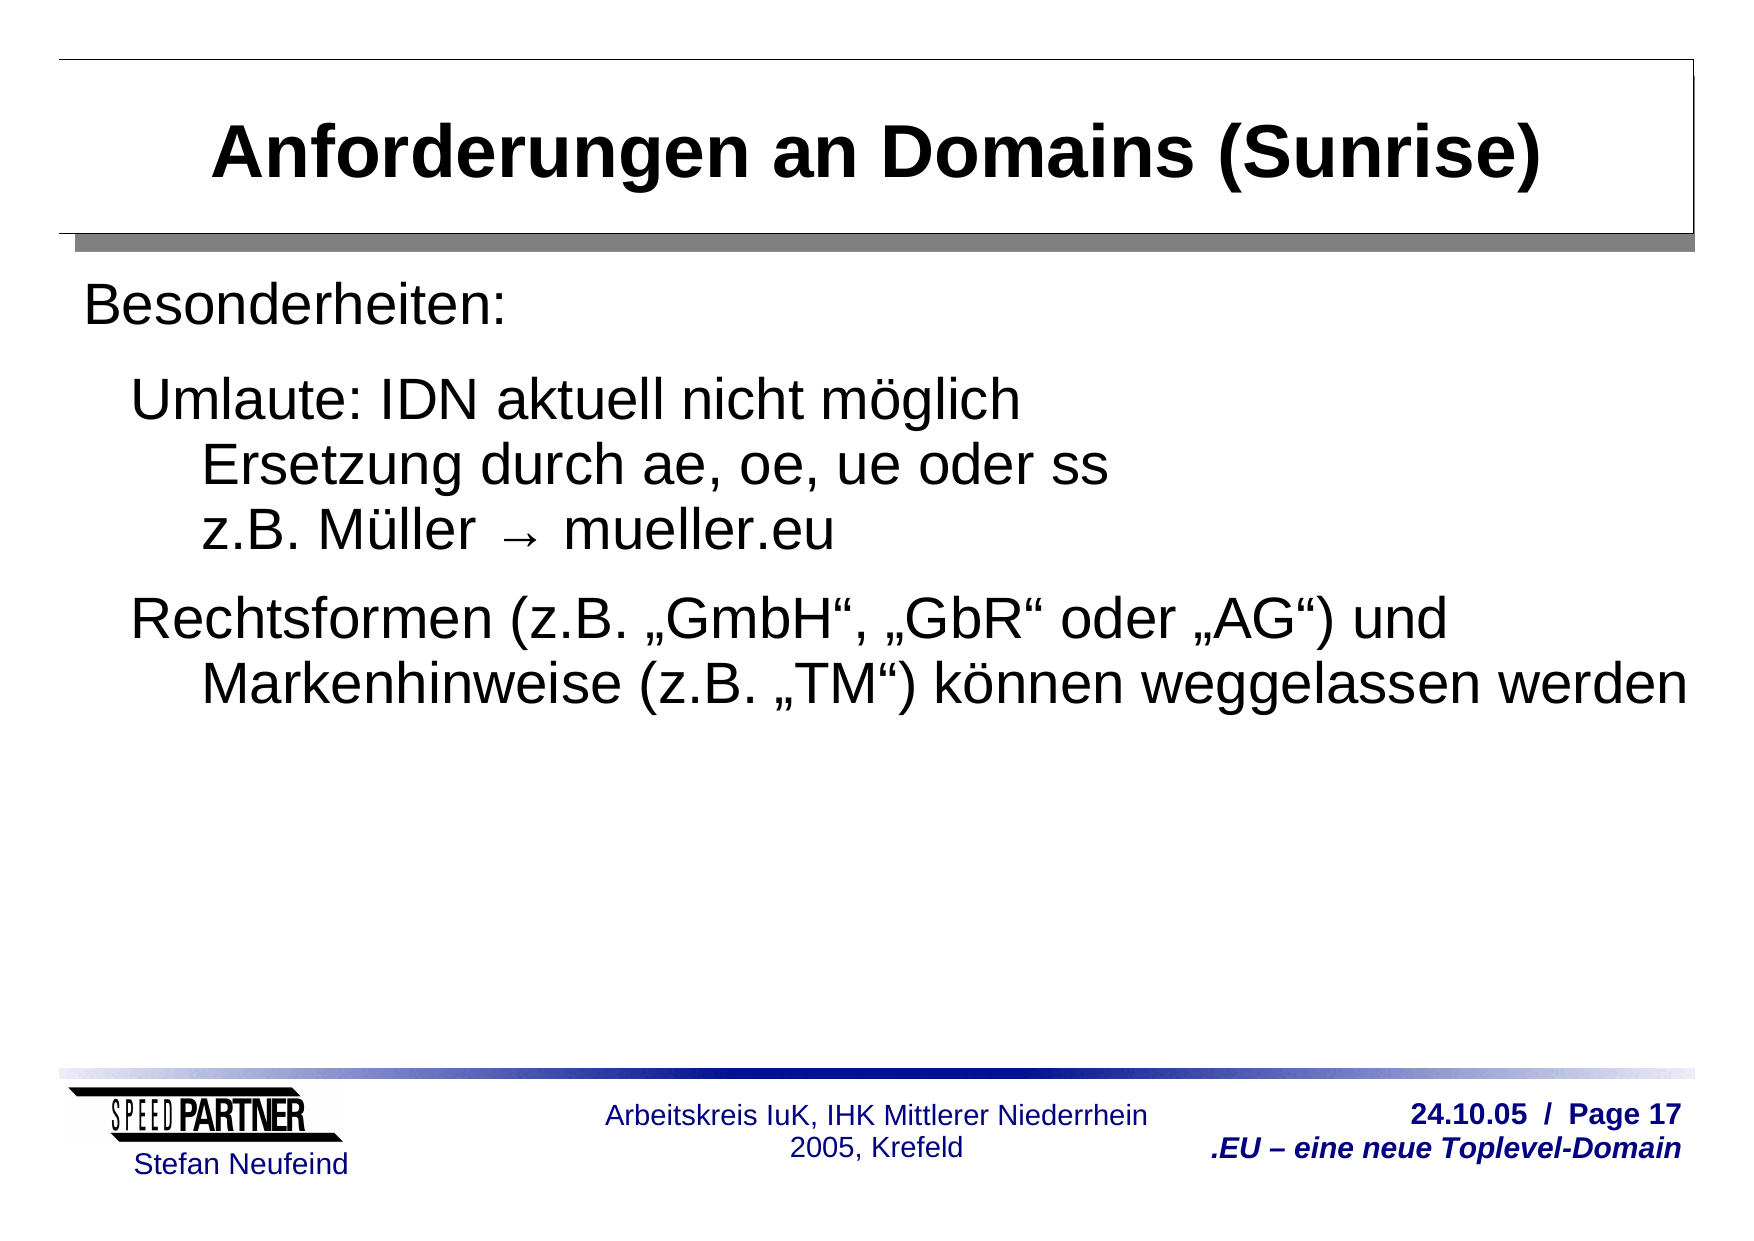

# Anforderungen an Domains (Sunrise)
Besonderheiten:
Umlaute: IDN aktuell nicht möglich
Ersetzung durch ae, oe, ue oder ss
z.B. Müller → mueller.eu
Rechtsformen (z.B. „GmbH“, „GbR“ oder „AG“) und
Markenhinweise (z.B. „TM“) können weggelassen werden